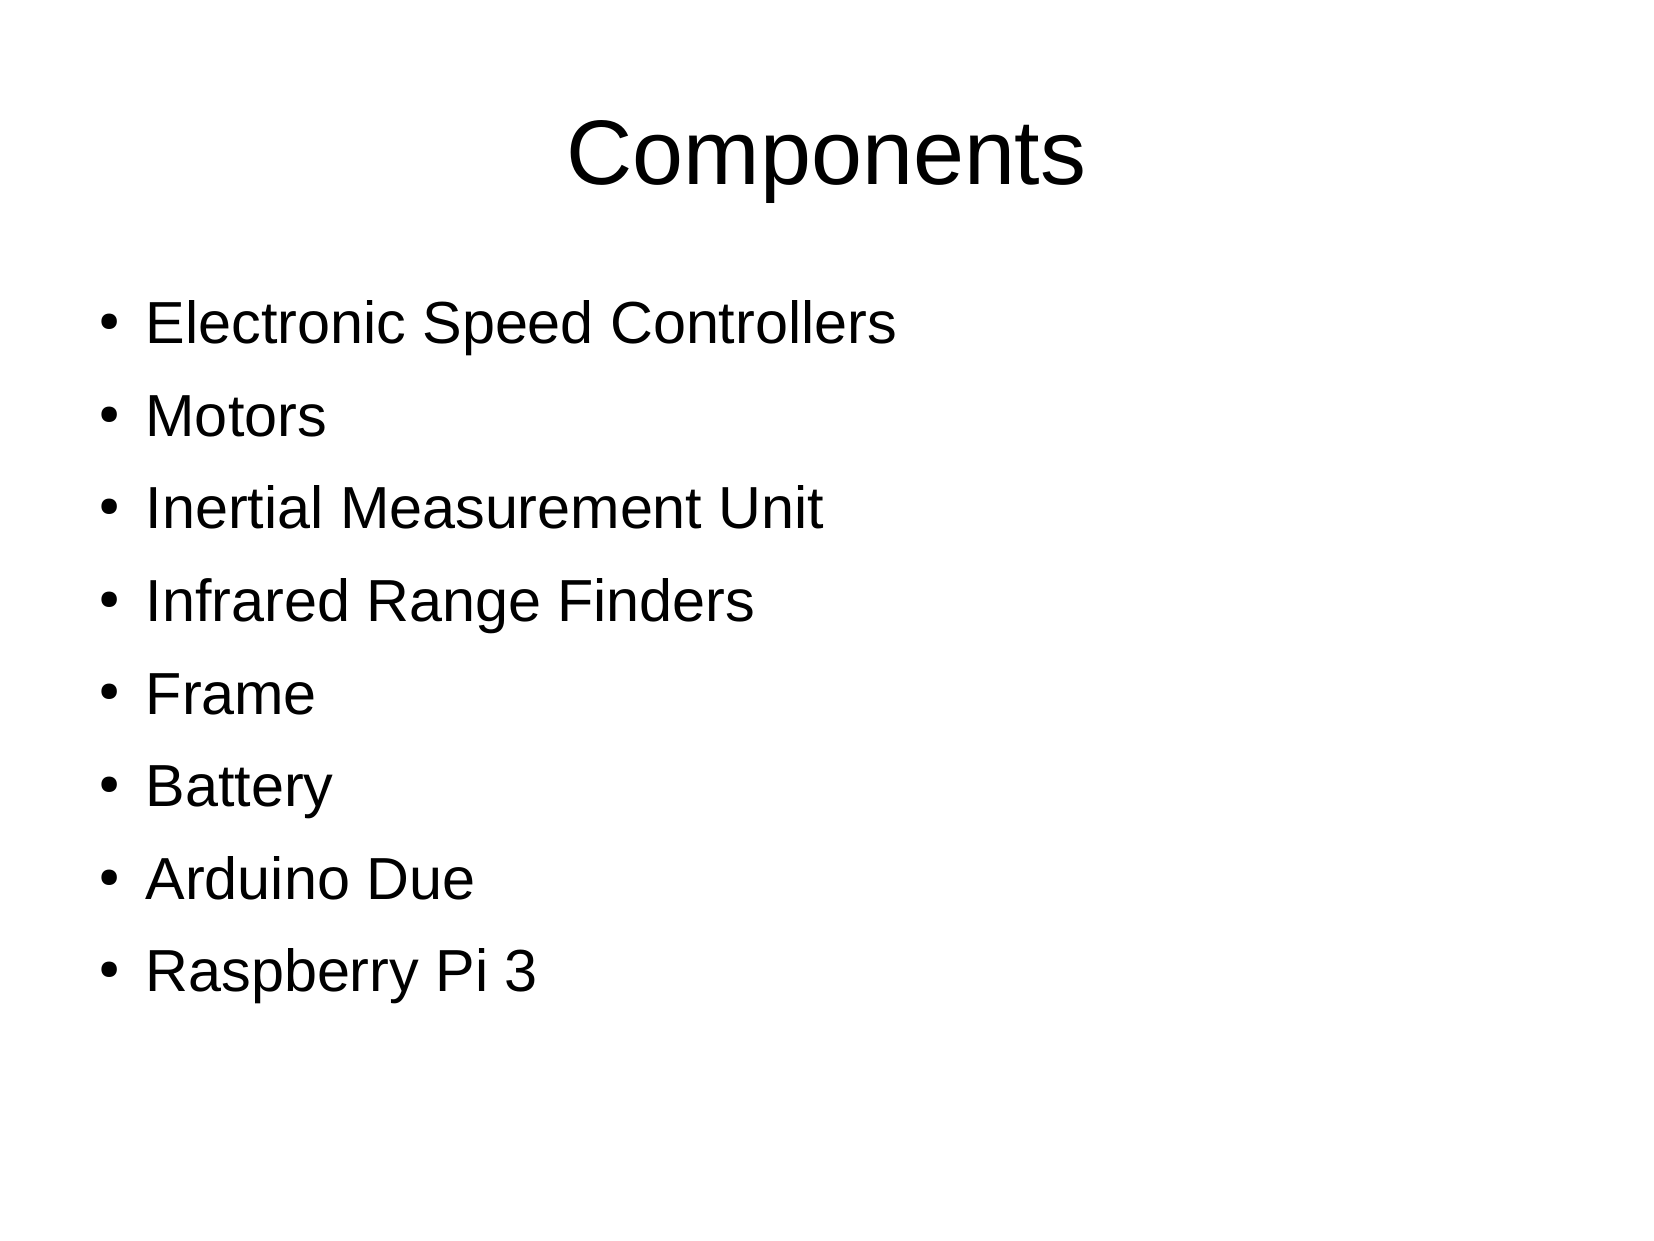

# Components
Electronic Speed Controllers
Motors
Inertial Measurement Unit
Infrared Range Finders
Frame
Battery
Arduino Due
Raspberry Pi 3